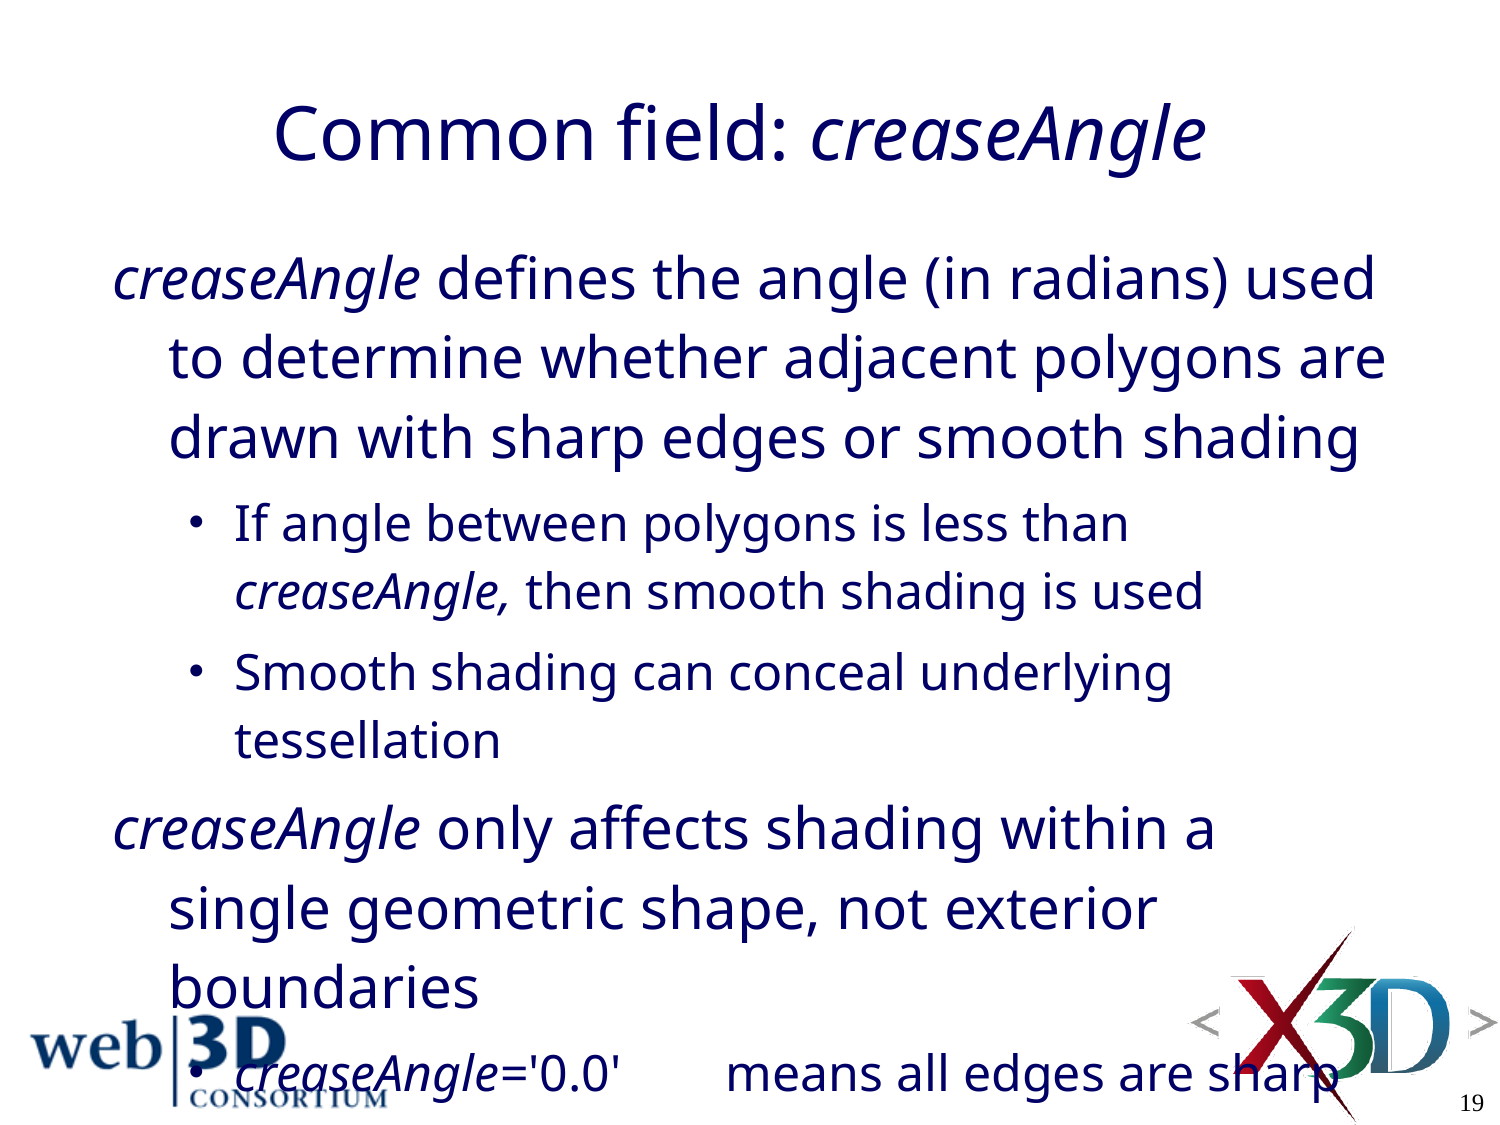

# Common field: creaseAngle
creaseAngle defines the angle (in radians) used to determine whether adjacent polygons are drawn with sharp edges or smooth shading
If angle between polygons is less than creaseAngle, then smooth shading is used
Smooth shading can conceal underlying tessellation
creaseAngle only affects shading within a single geometric shape, not exterior boundaries
creaseAngle='0.0' means all edges are sharp
creaseAngle='3.14159' means no edges are sharp